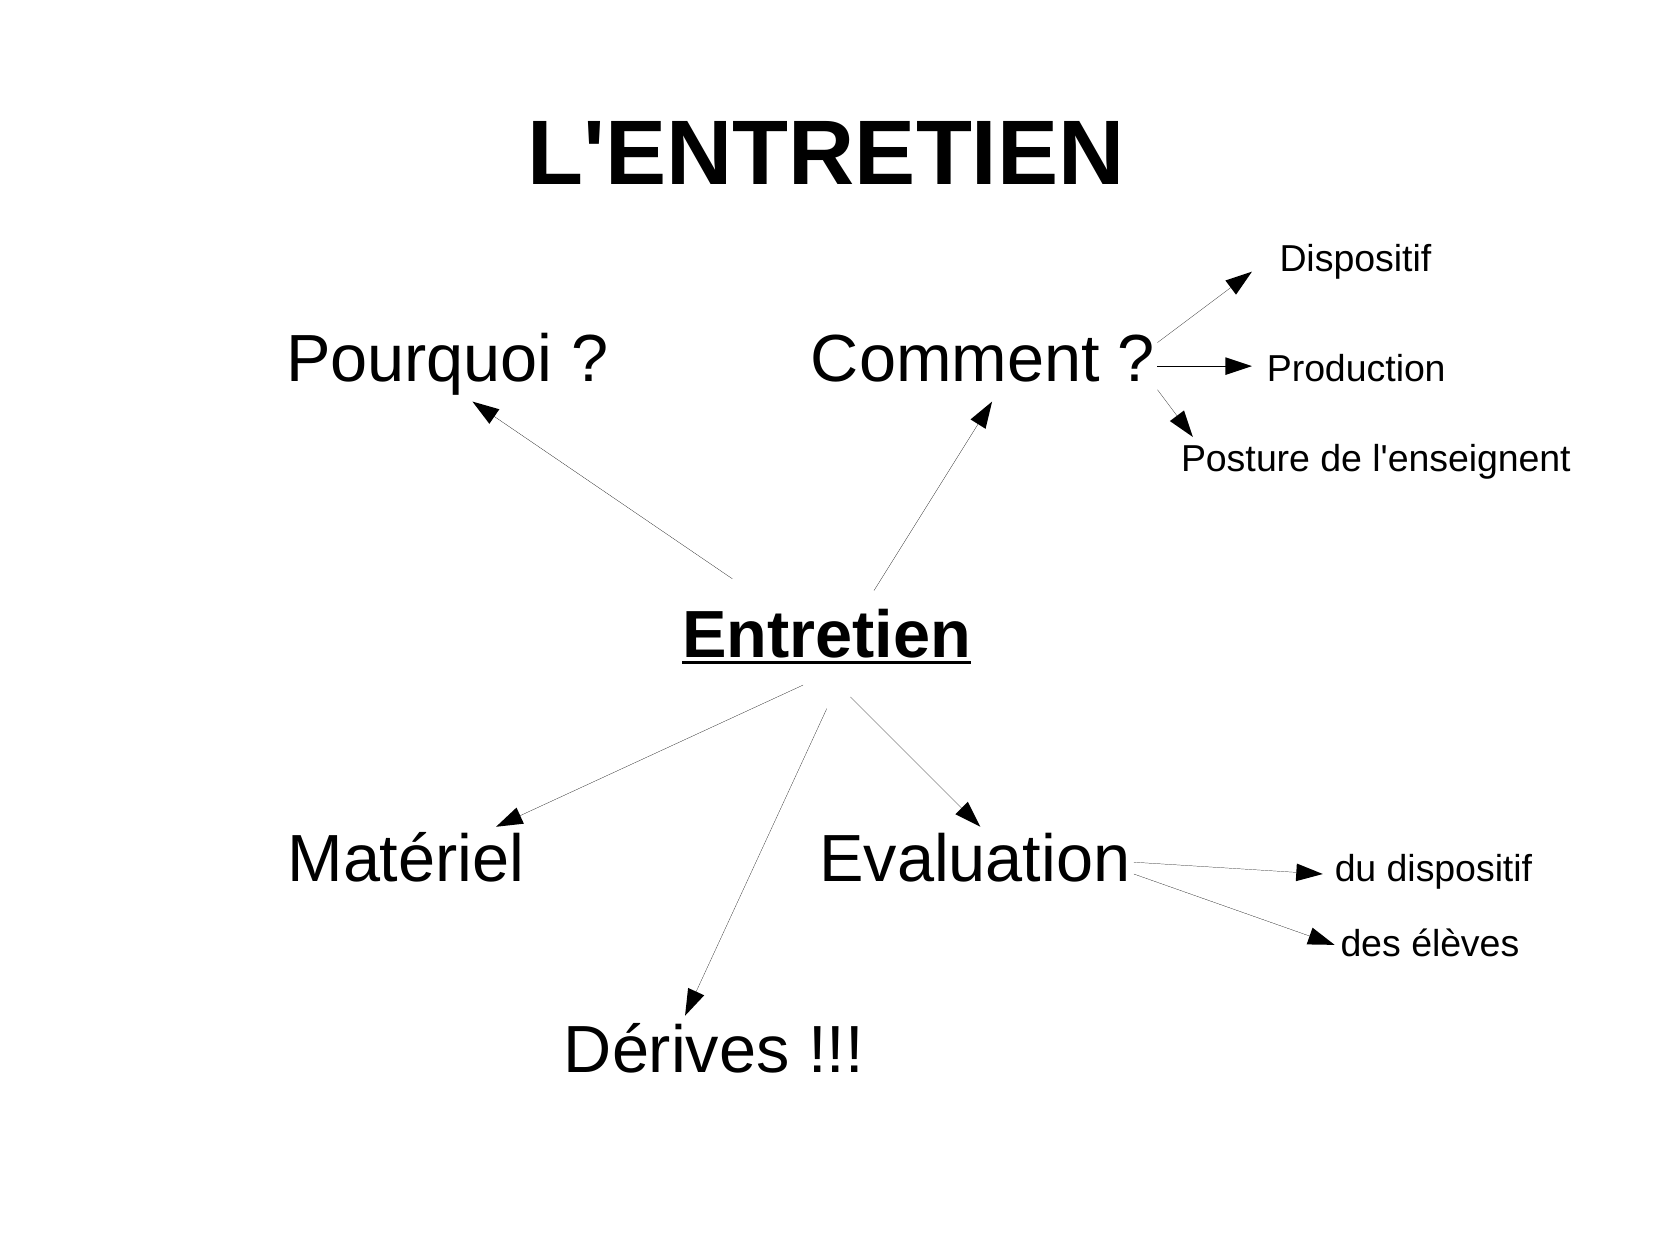

# L'ENTRETIEN
 Dispositif
 Pourquoi ? Comment ? Production
 Posture de l'enseignent
Entretien
 Matériel Evaluation du dispositif
 des élèves
 Dérives !!!